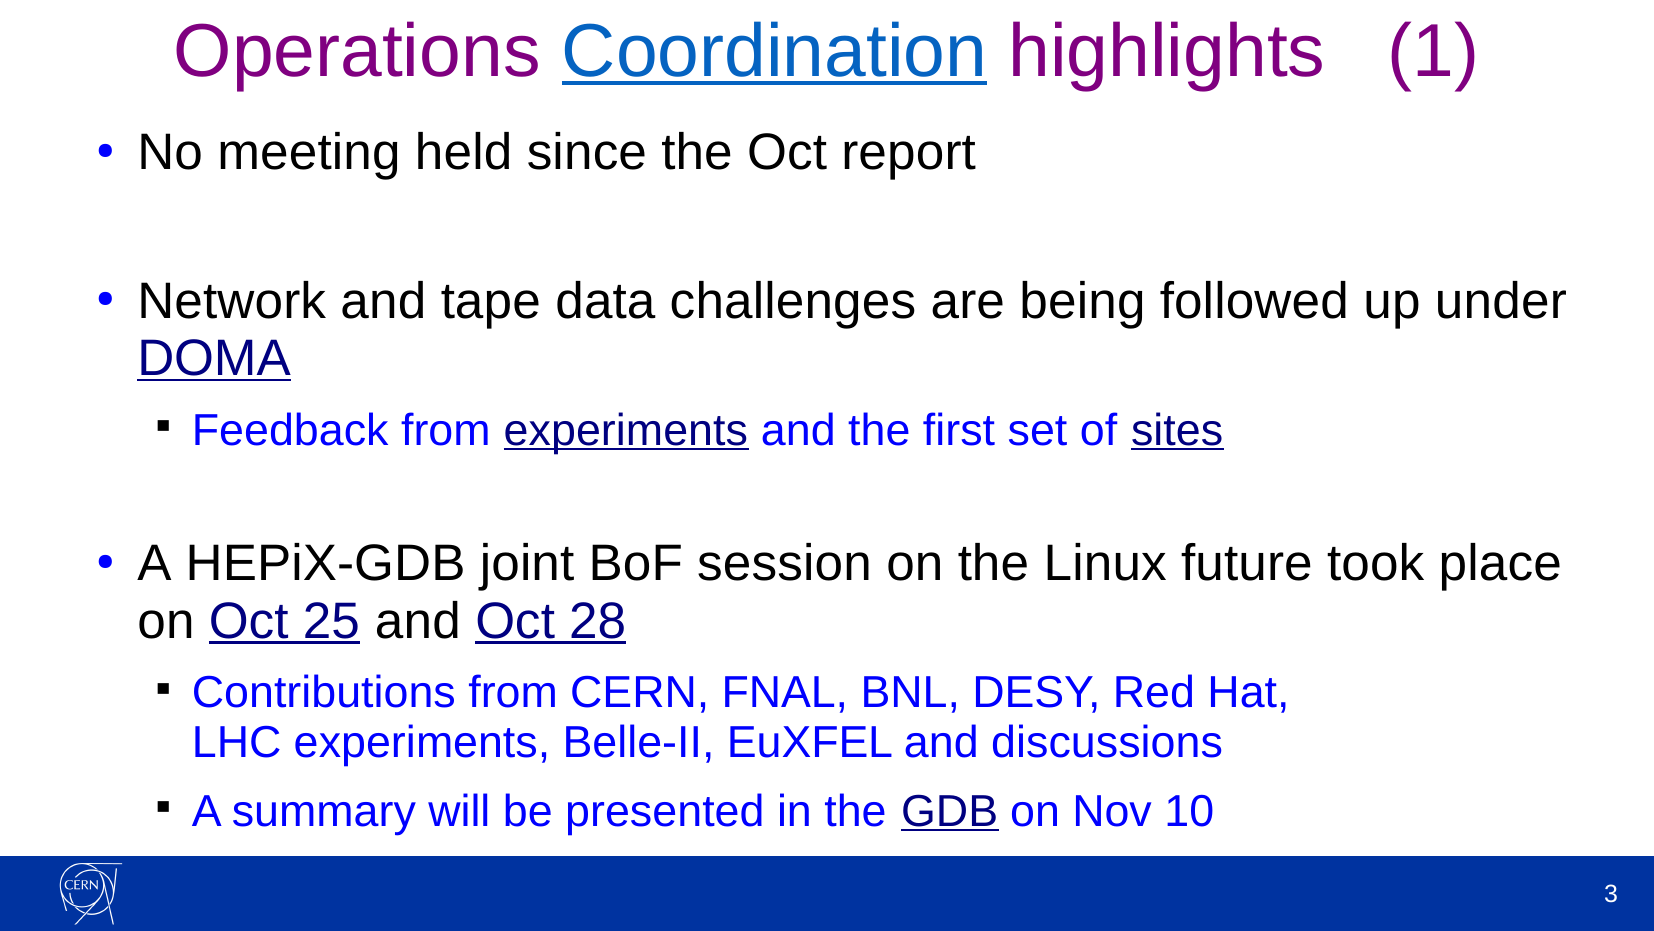

# Operations Coordination highlights (1)
No meeting held since the Oct report
Network and tape data challenges are being followed up under DOMA
Feedback from experiments and the first set of sites
A HEPiX-GDB joint BoF session on the Linux future took place on Oct 25 and Oct 28
Contributions from CERN, FNAL, BNL, DESY, Red Hat,
LHC experiments, Belle-II, EuXFEL and discussions
A summary will be presented in the GDB on Nov 10
3